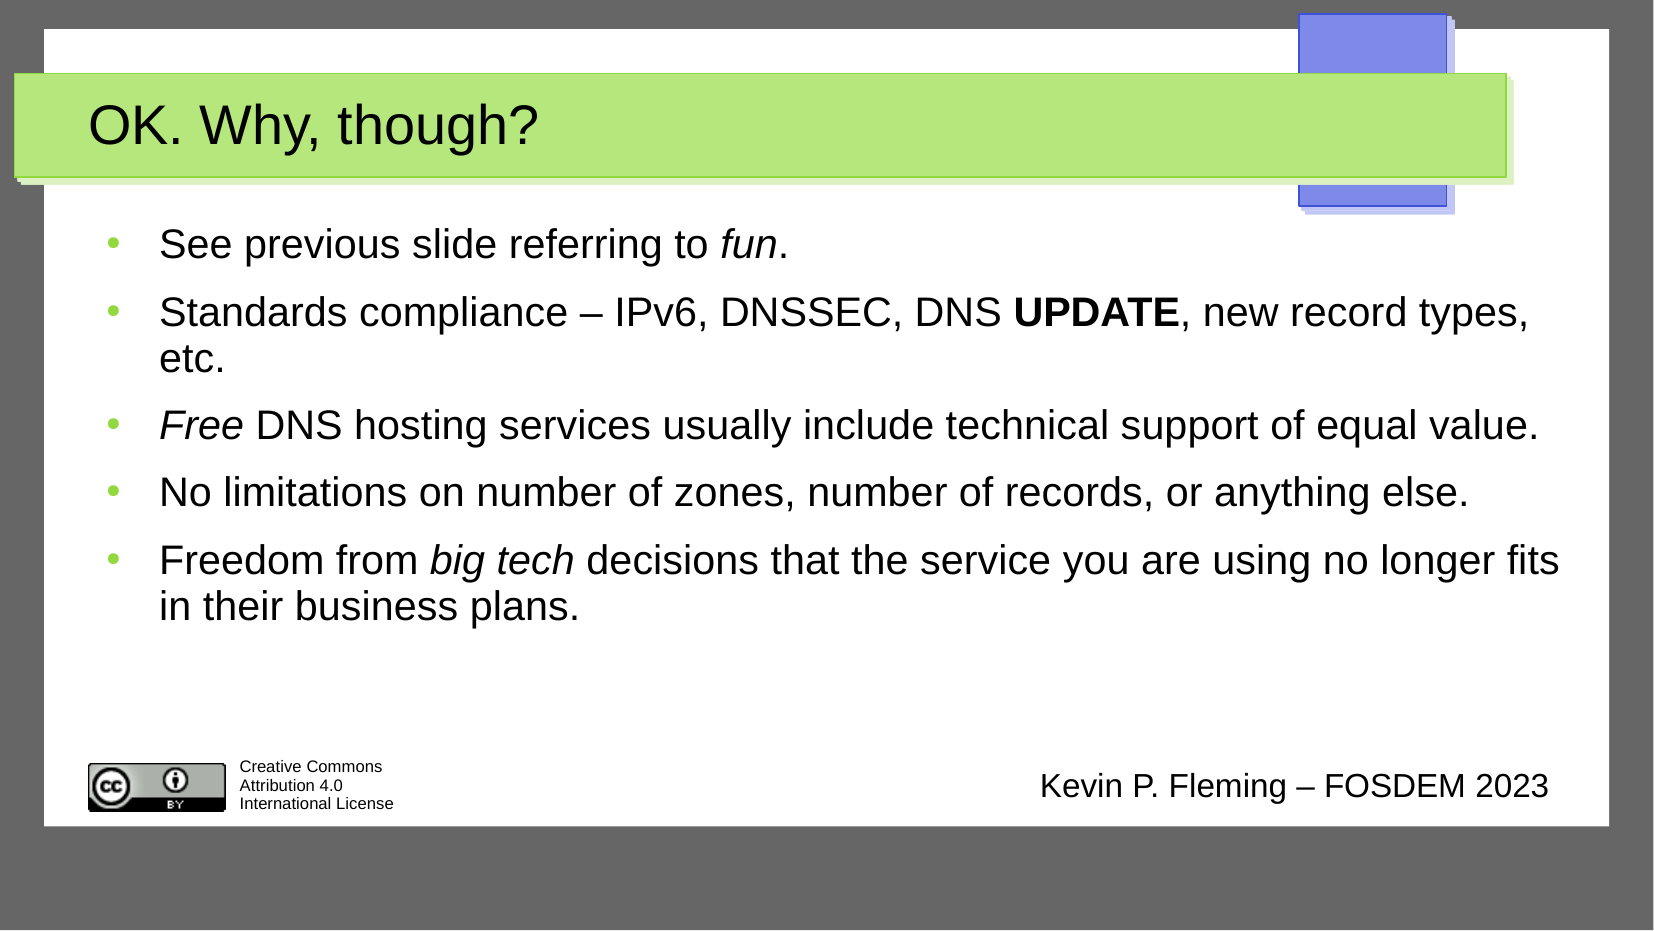

# OK. Why, though?
See previous slide referring to fun.
Standards compliance – IPv6, DNSSEC, DNS UPDATE, new record types, etc.
Free DNS hosting services usually include technical support of equal value.
No limitations on number of zones, number of records, or anything else.
Freedom from big tech decisions that the service you are using no longer fits in their business plans.